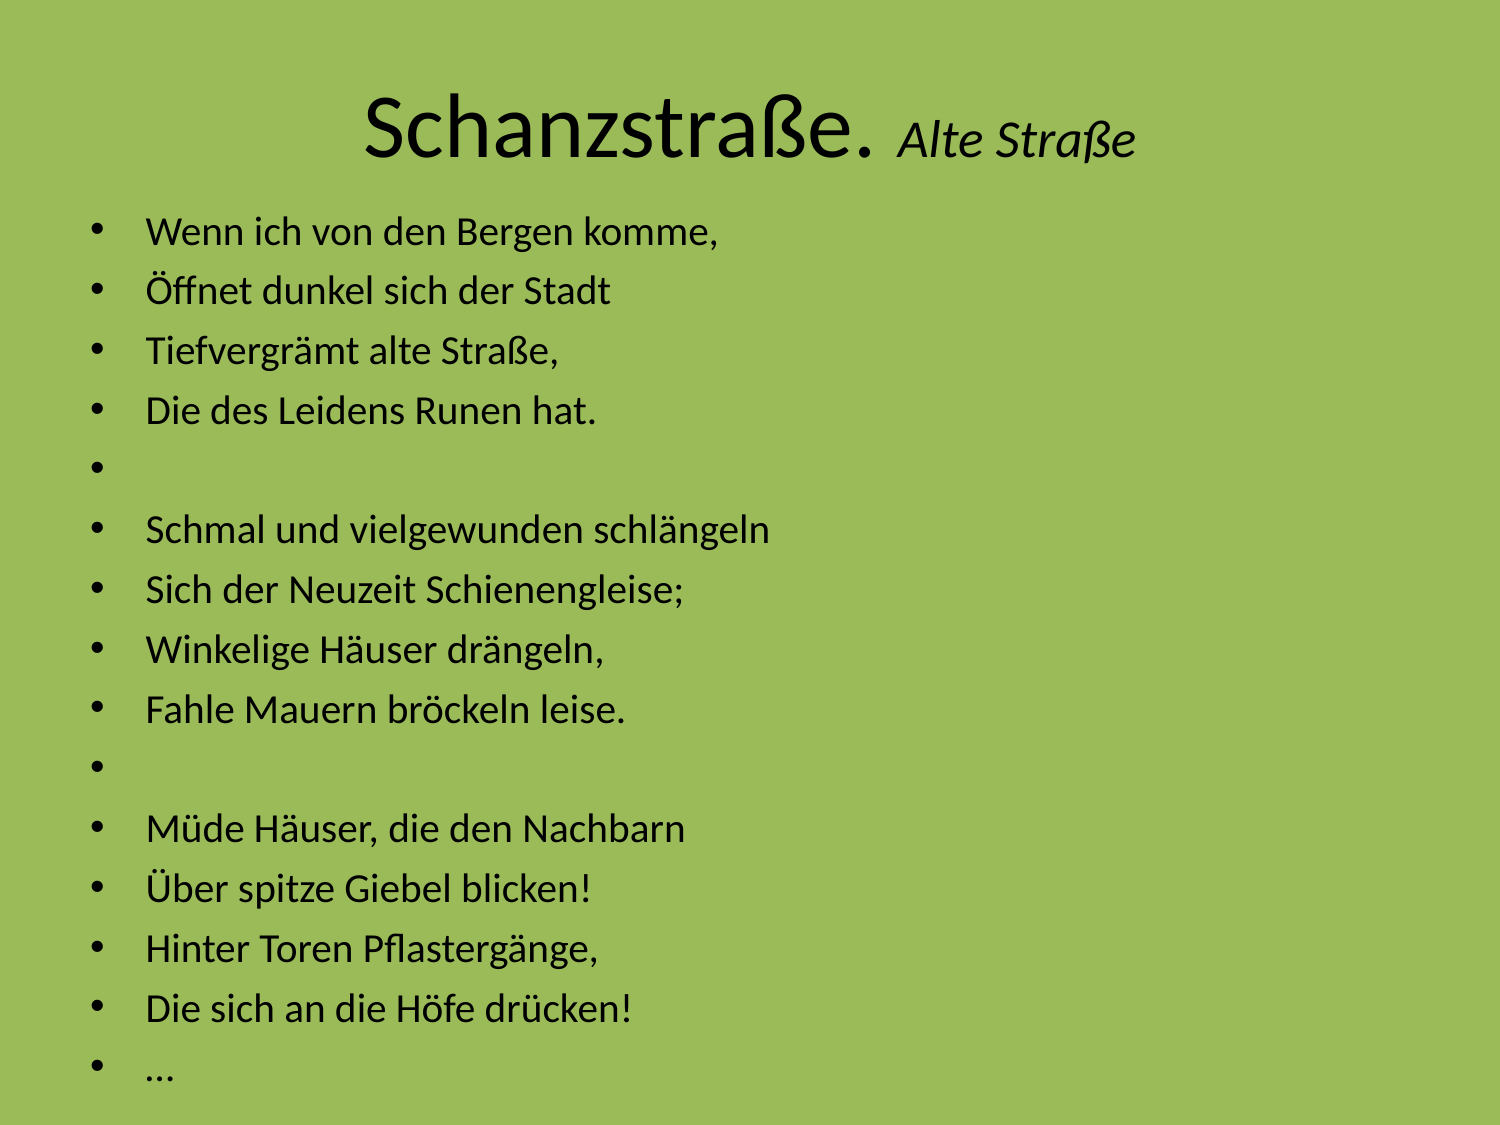

# Schanzstraße. Alte Straße
Wenn ich von den Bergen komme,
Öffnet dunkel sich der Stadt
Tiefvergrämt alte Straße,
Die des Leidens Runen hat.
Schmal und vielgewunden schlängeln
Sich der Neuzeit Schienengleise;
Winkelige Häuser drängeln,
Fahle Mauern bröckeln leise.
Müde Häuser, die den Nachbarn
Über spitze Giebel blicken!
Hinter Toren Pflastergänge,
Die sich an die Höfe drücken!
…